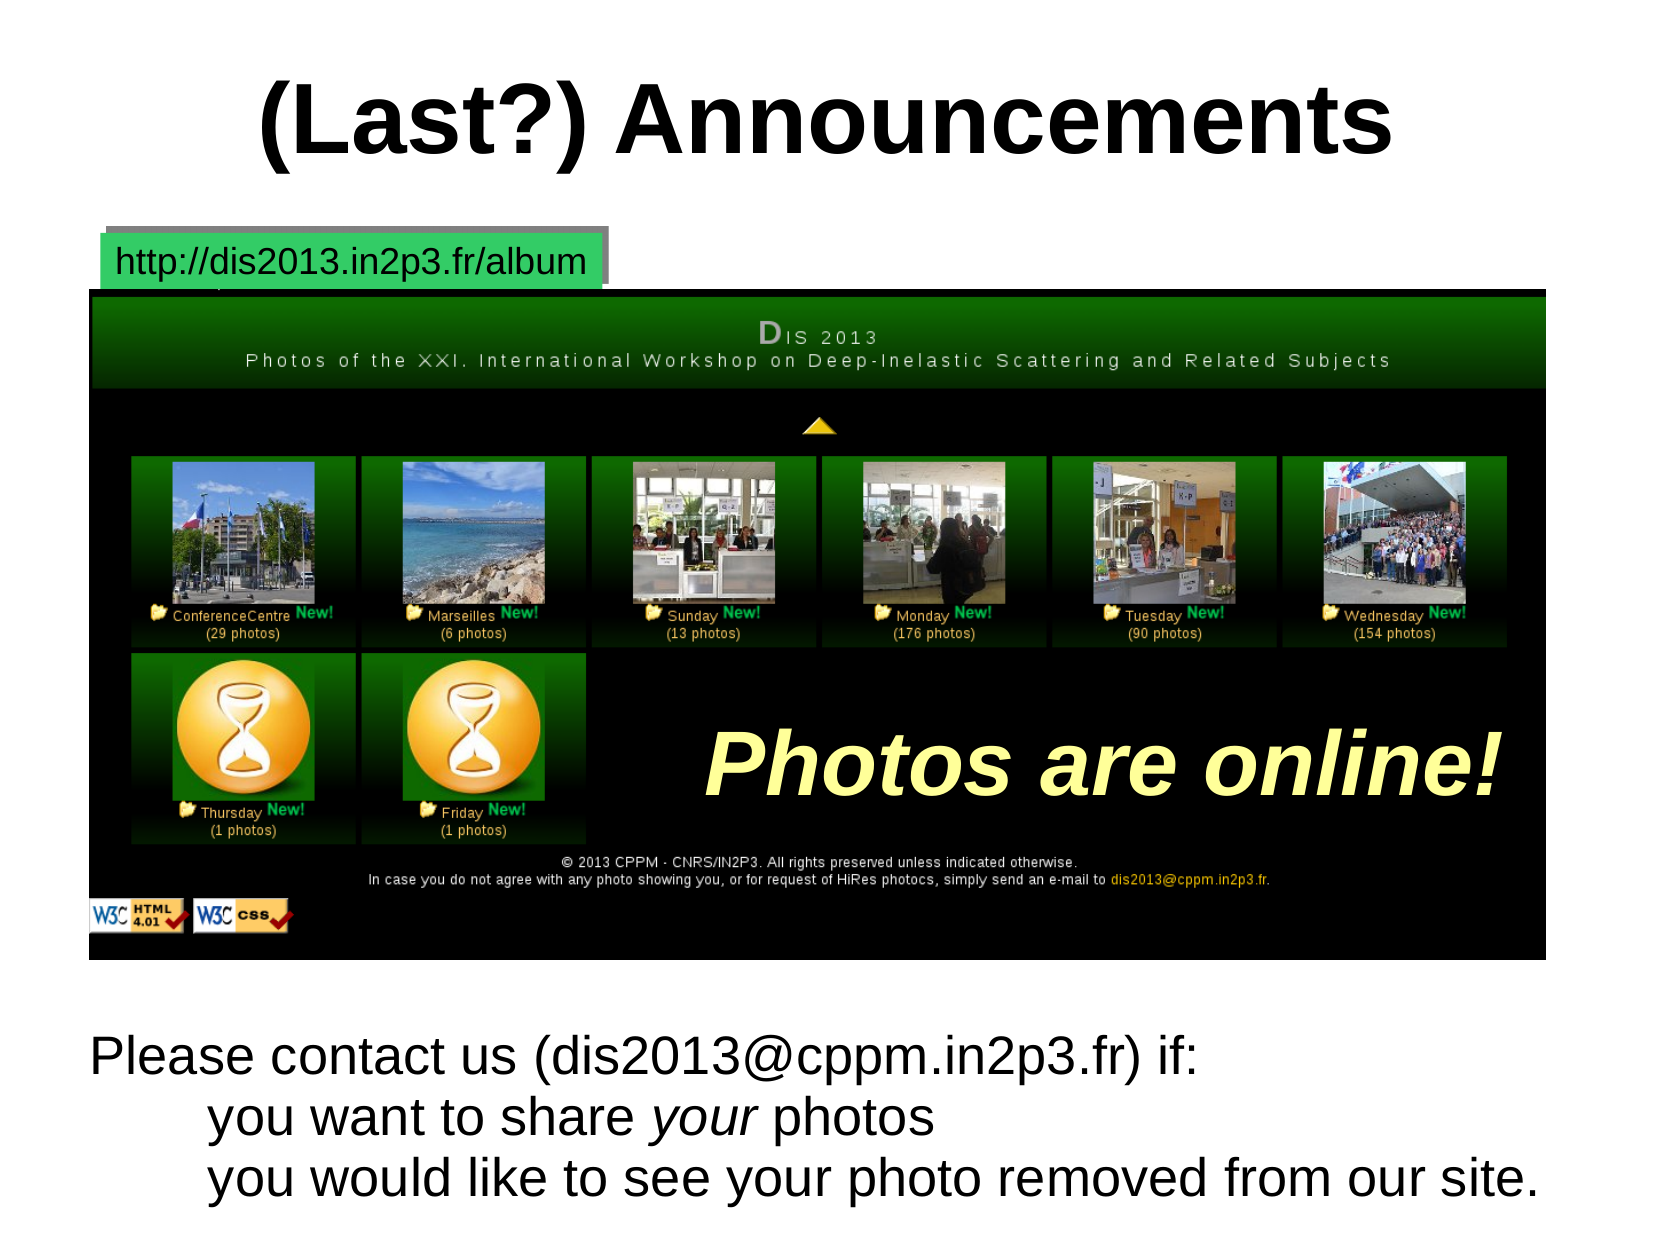

# (Last?) Announcements
http://dis2013.in2p3.fr/album
Photos are online!
Please contact us (dis2013@cppm.in2p3.fr) if:
	you want to share your photos
	you would like to see your photo removed from our site.